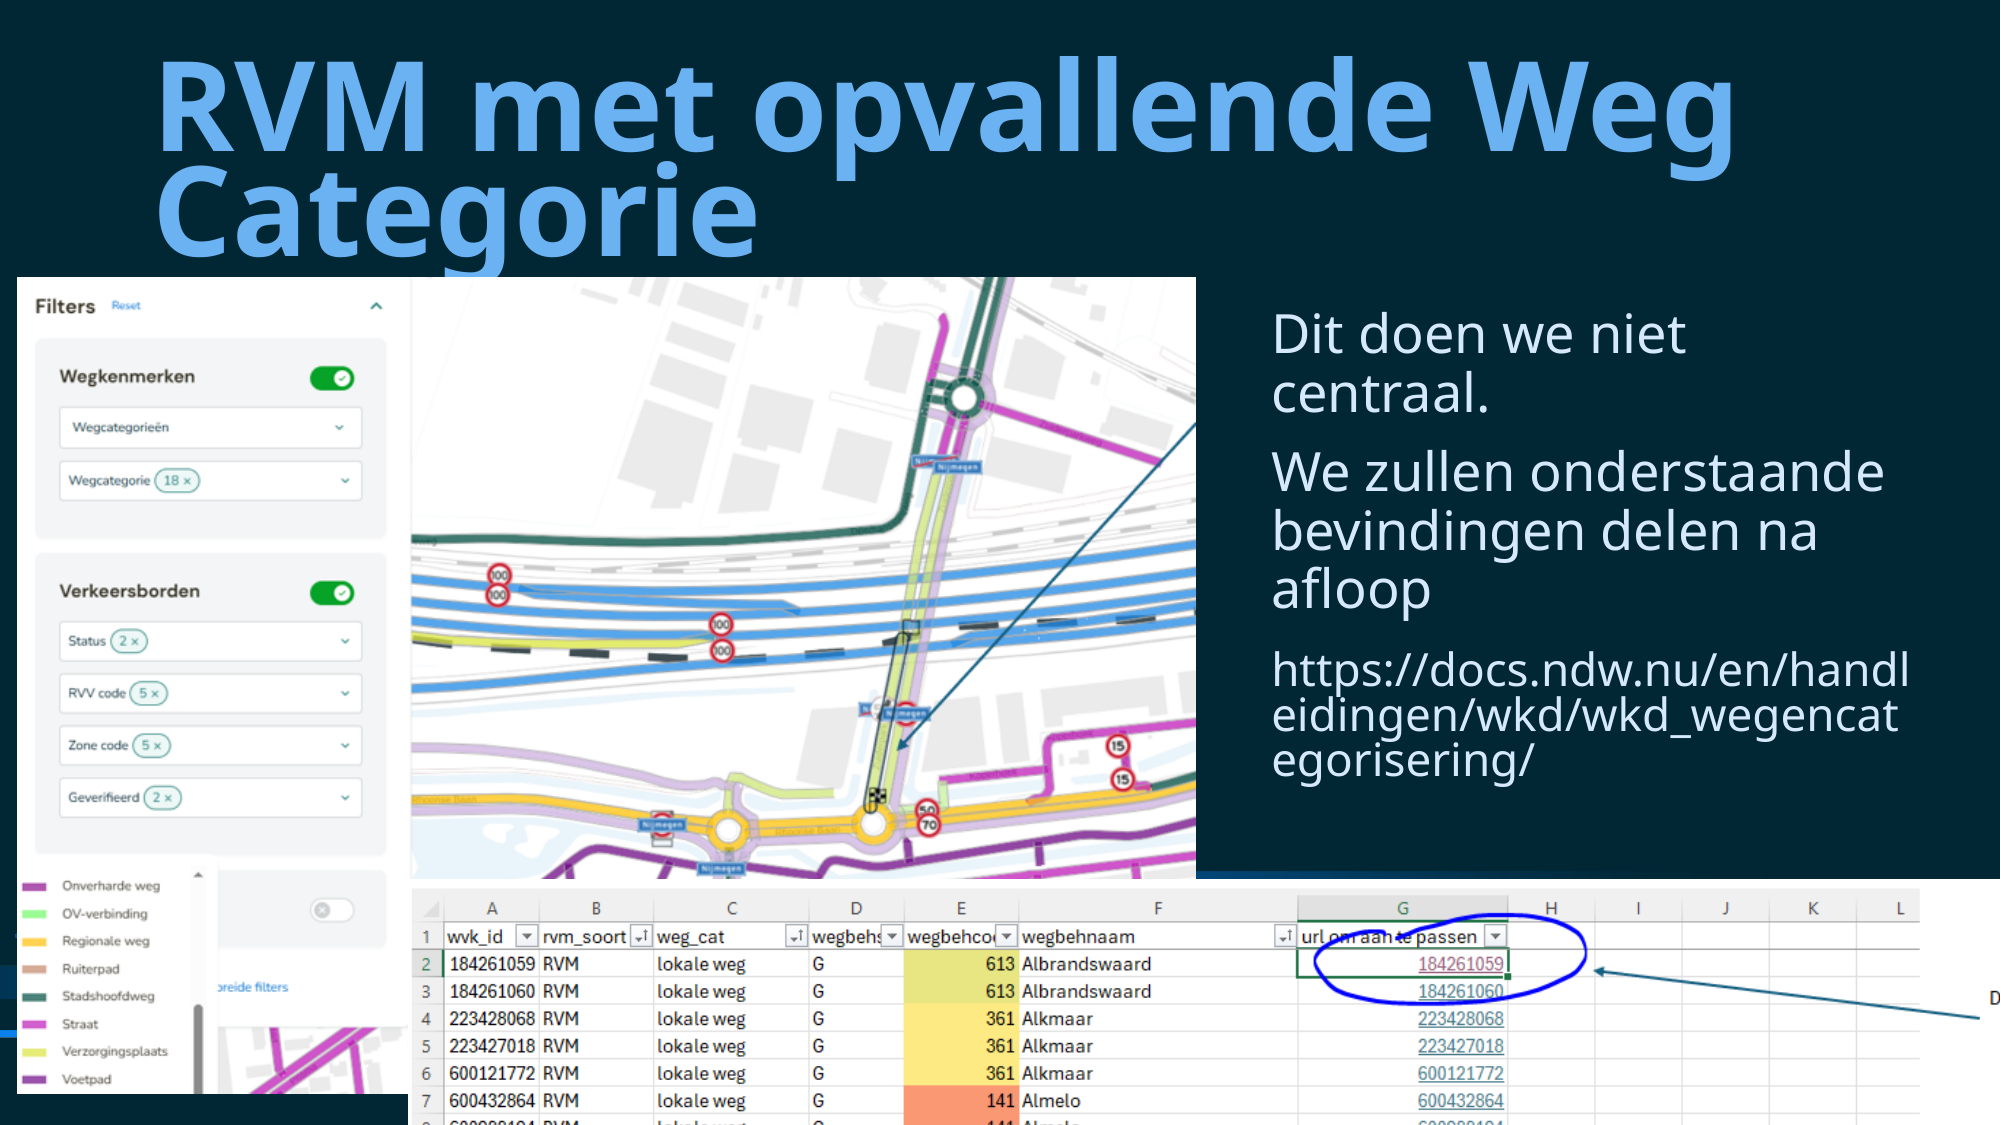

# RVM met opvallende Weg Categorie
dddd
Dit doen we niet centraal.
We zullen onderstaande bevindingen delen na afloop
https://docs.ndw.nu/en/handleidingen/wkd/wkd_wegencategorisering/